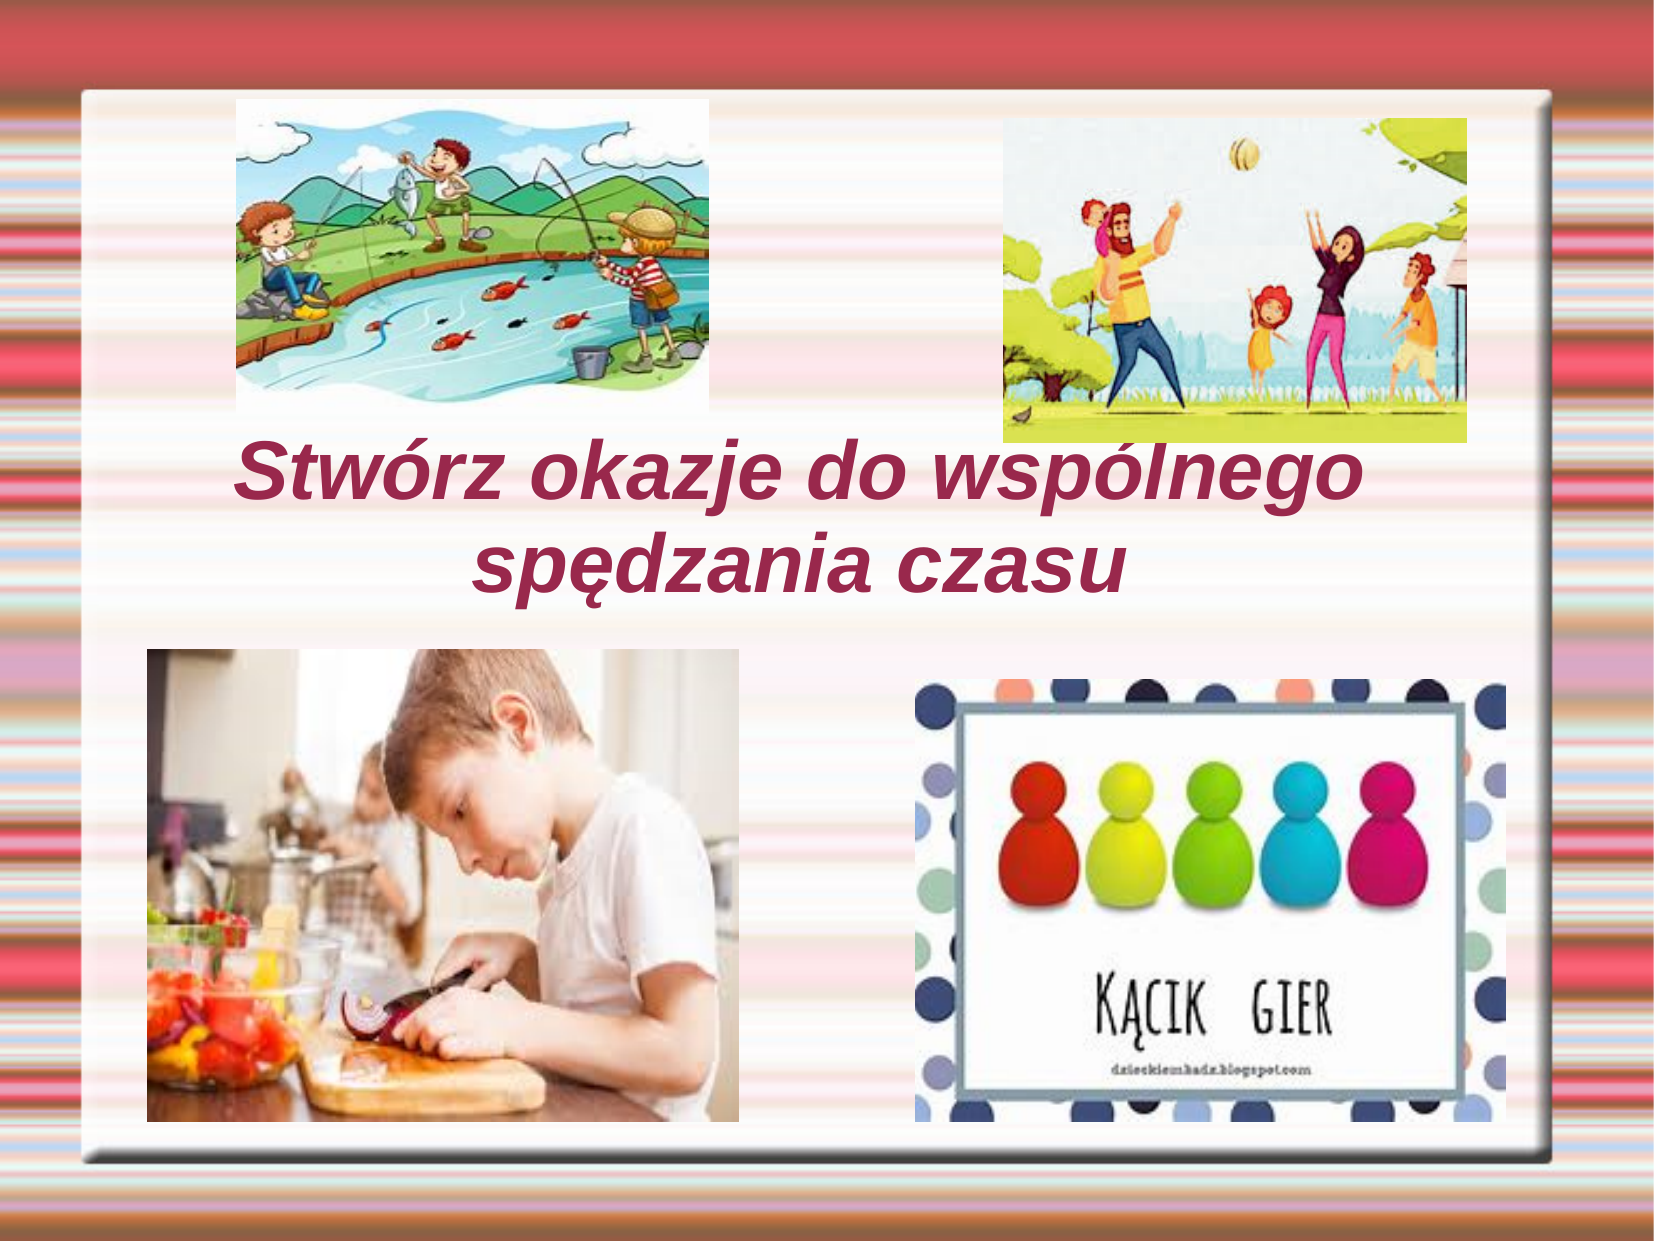

# Stwórz okazje do wspólnego spędzania czasu